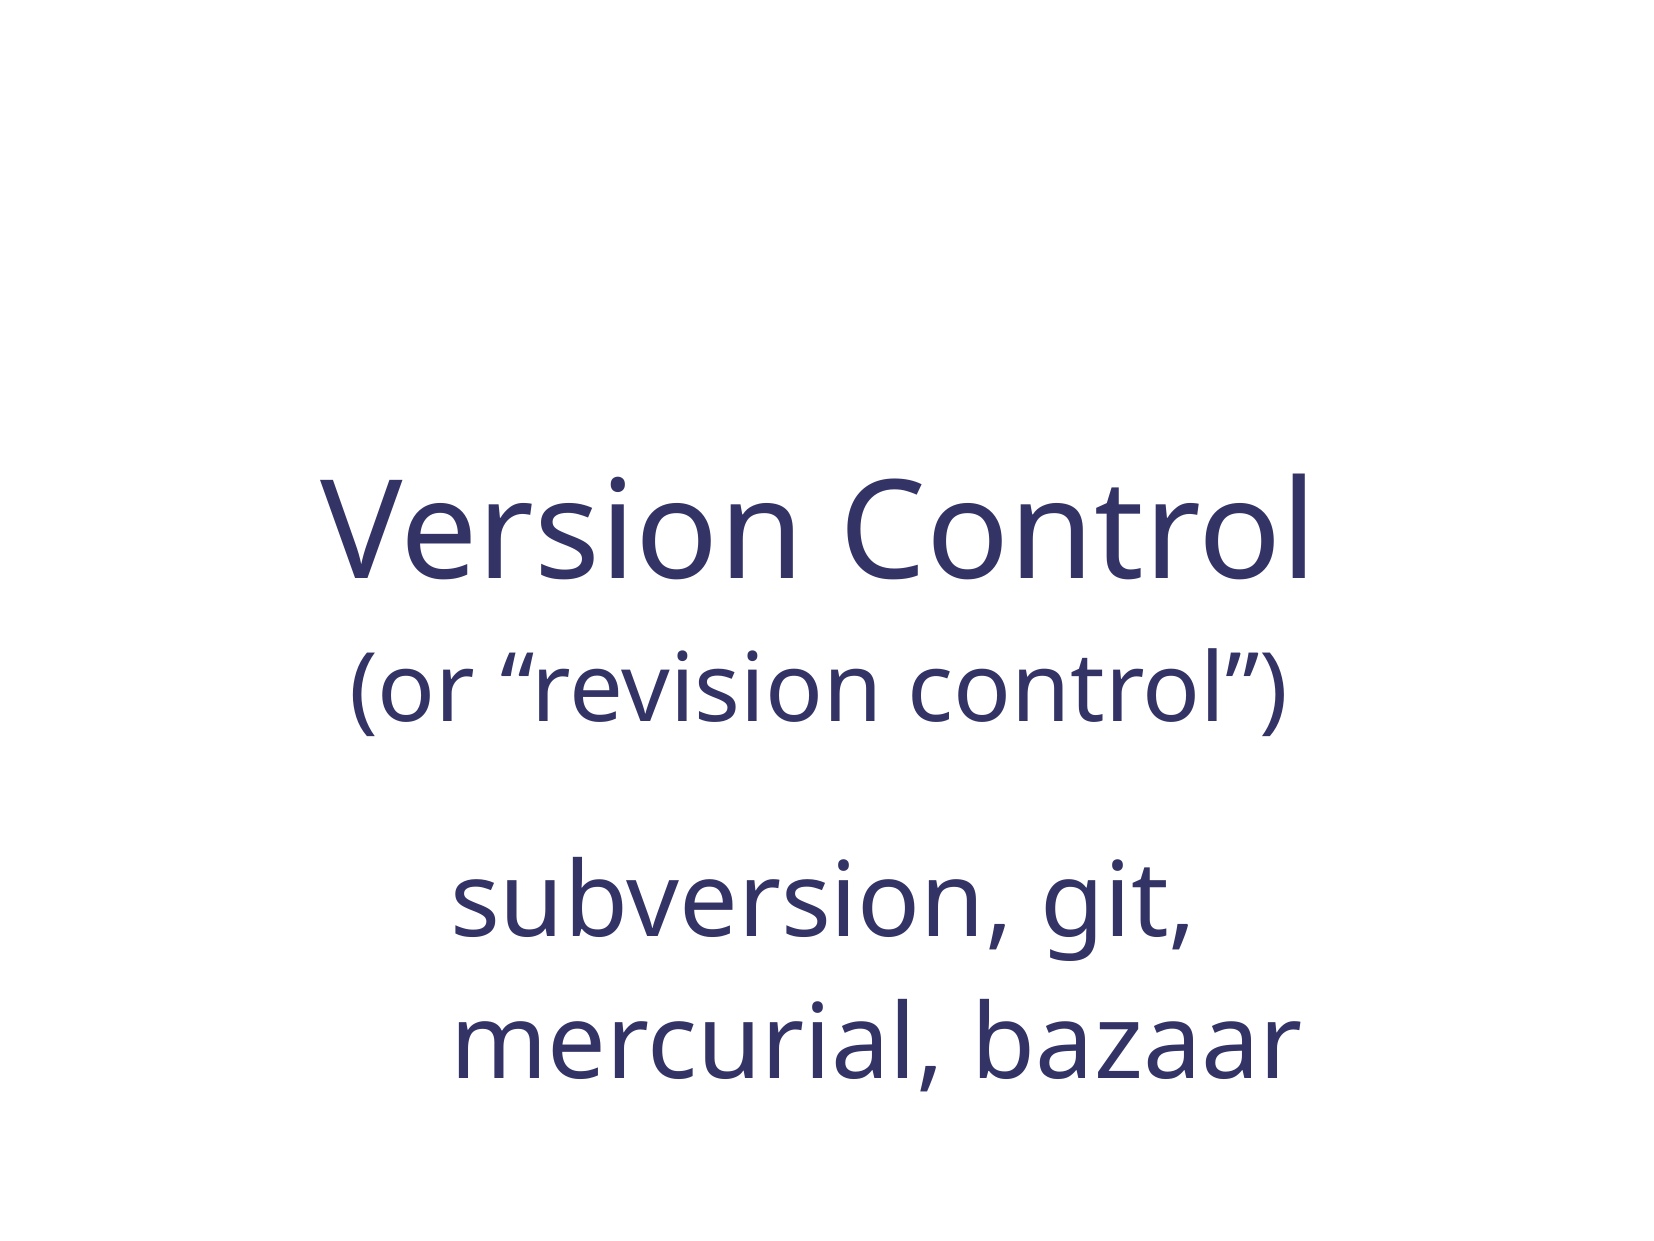

# Version Control (or “revision control”)
subversion, git,
mercurial, bazaar